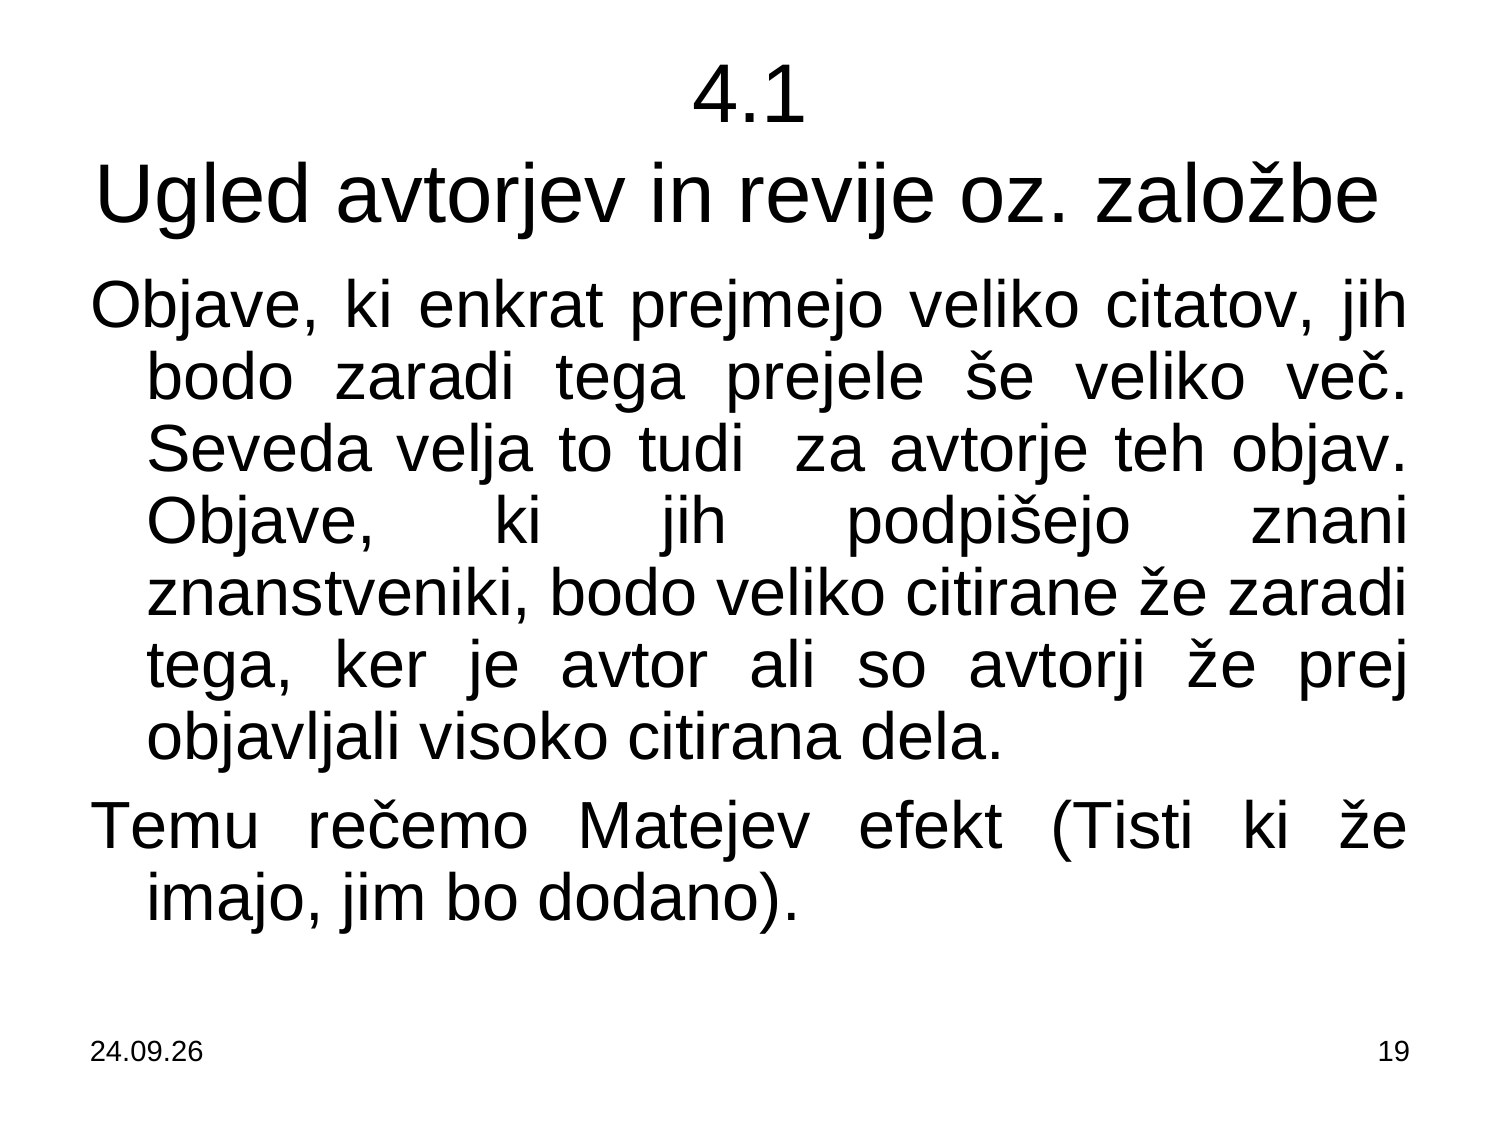

# 4.1 Ugled avtorjev in revije oz. založbe
Objave, ki enkrat prejmejo veliko citatov, jih bodo zaradi tega prejele še veliko več. Seveda velja to tudi za avtorje teh objav. Objave, ki jih podpišejo znani znanstveniki, bodo veliko citirane že zaradi tega, ker je avtor ali so avtorji že prej objavljali visoko citirana dela.
Temu rečemo Matejev efekt (Tisti ki že imajo, jim bo dodano).